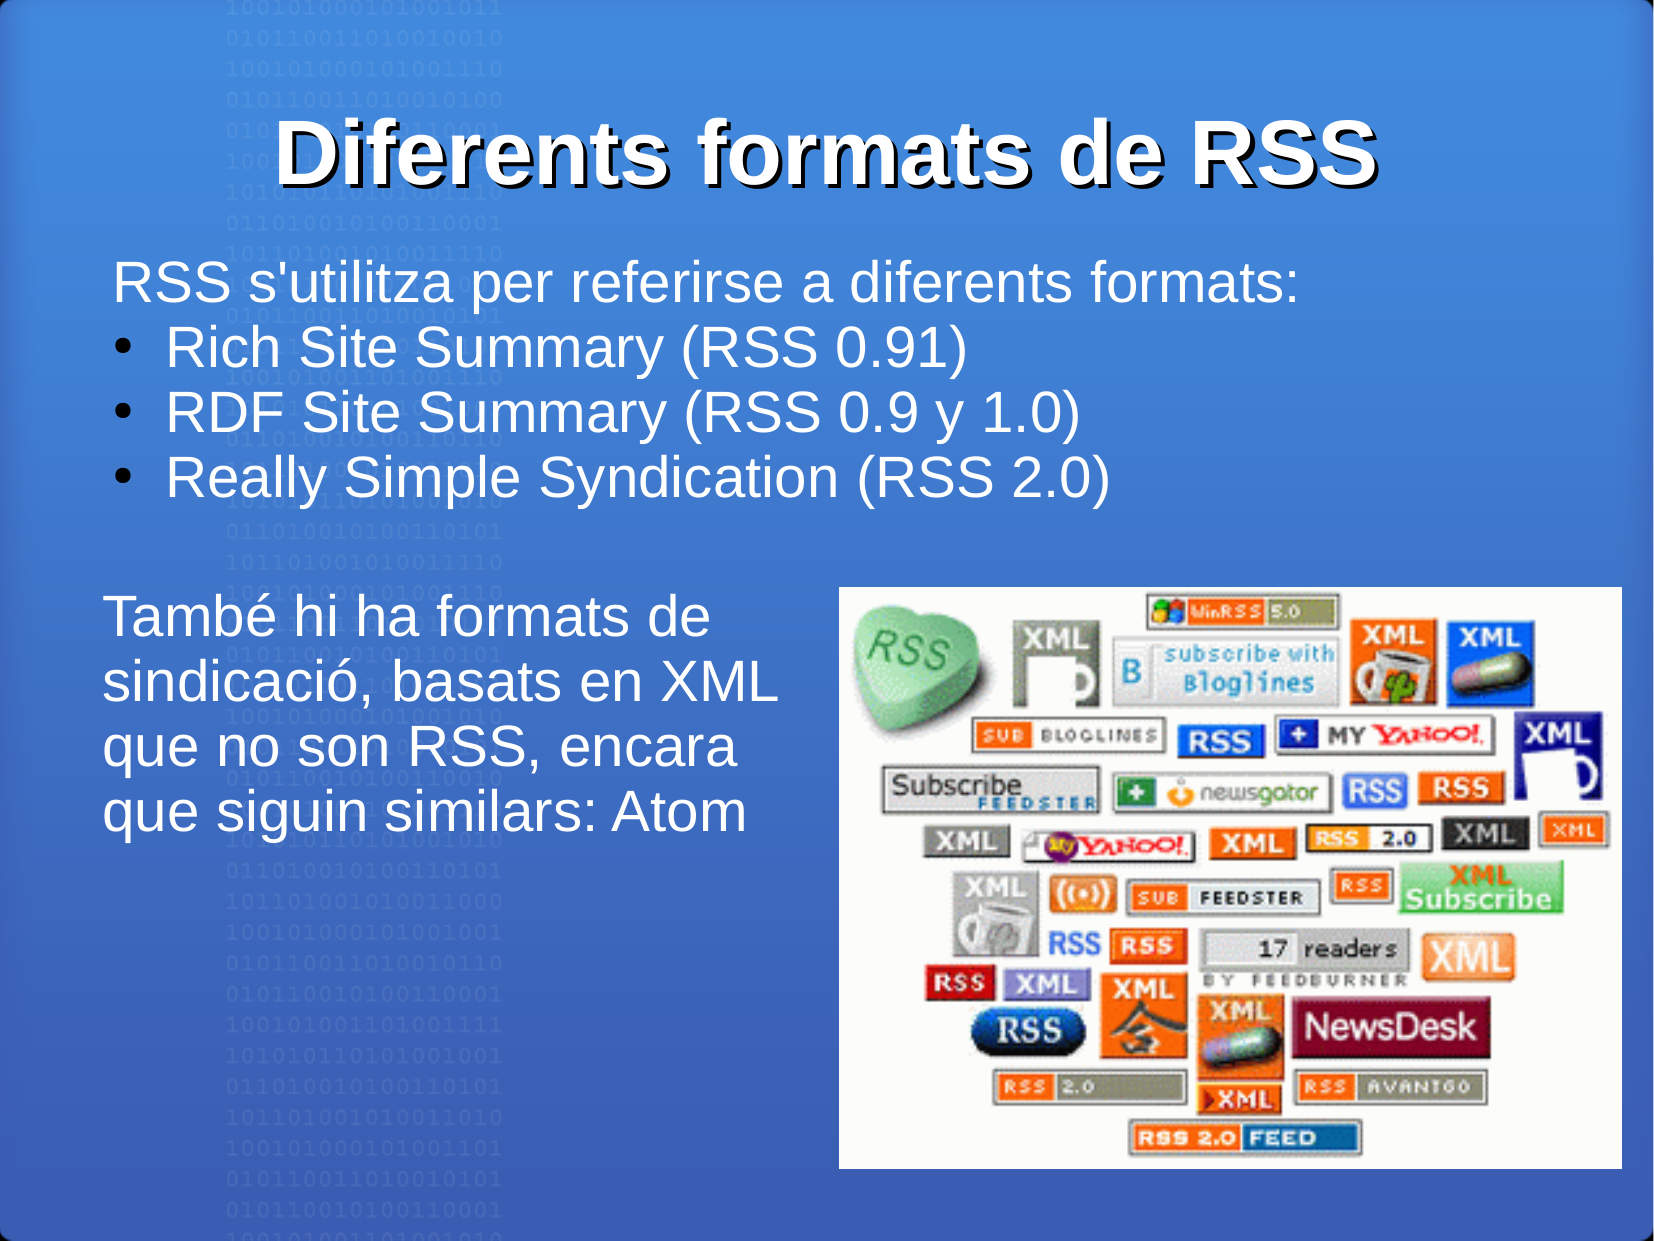

# Diferents formats de RSS
RSS s'utilitza per referirse a diferents formats:
 Rich Site Summary (RSS 0.91)
 RDF Site Summary (RSS 0.9 y 1.0)
 Really Simple Syndication (RSS 2.0)
També hi ha formats de sindicació, basats en XML que no son RSS, encara que siguin similars: Atom